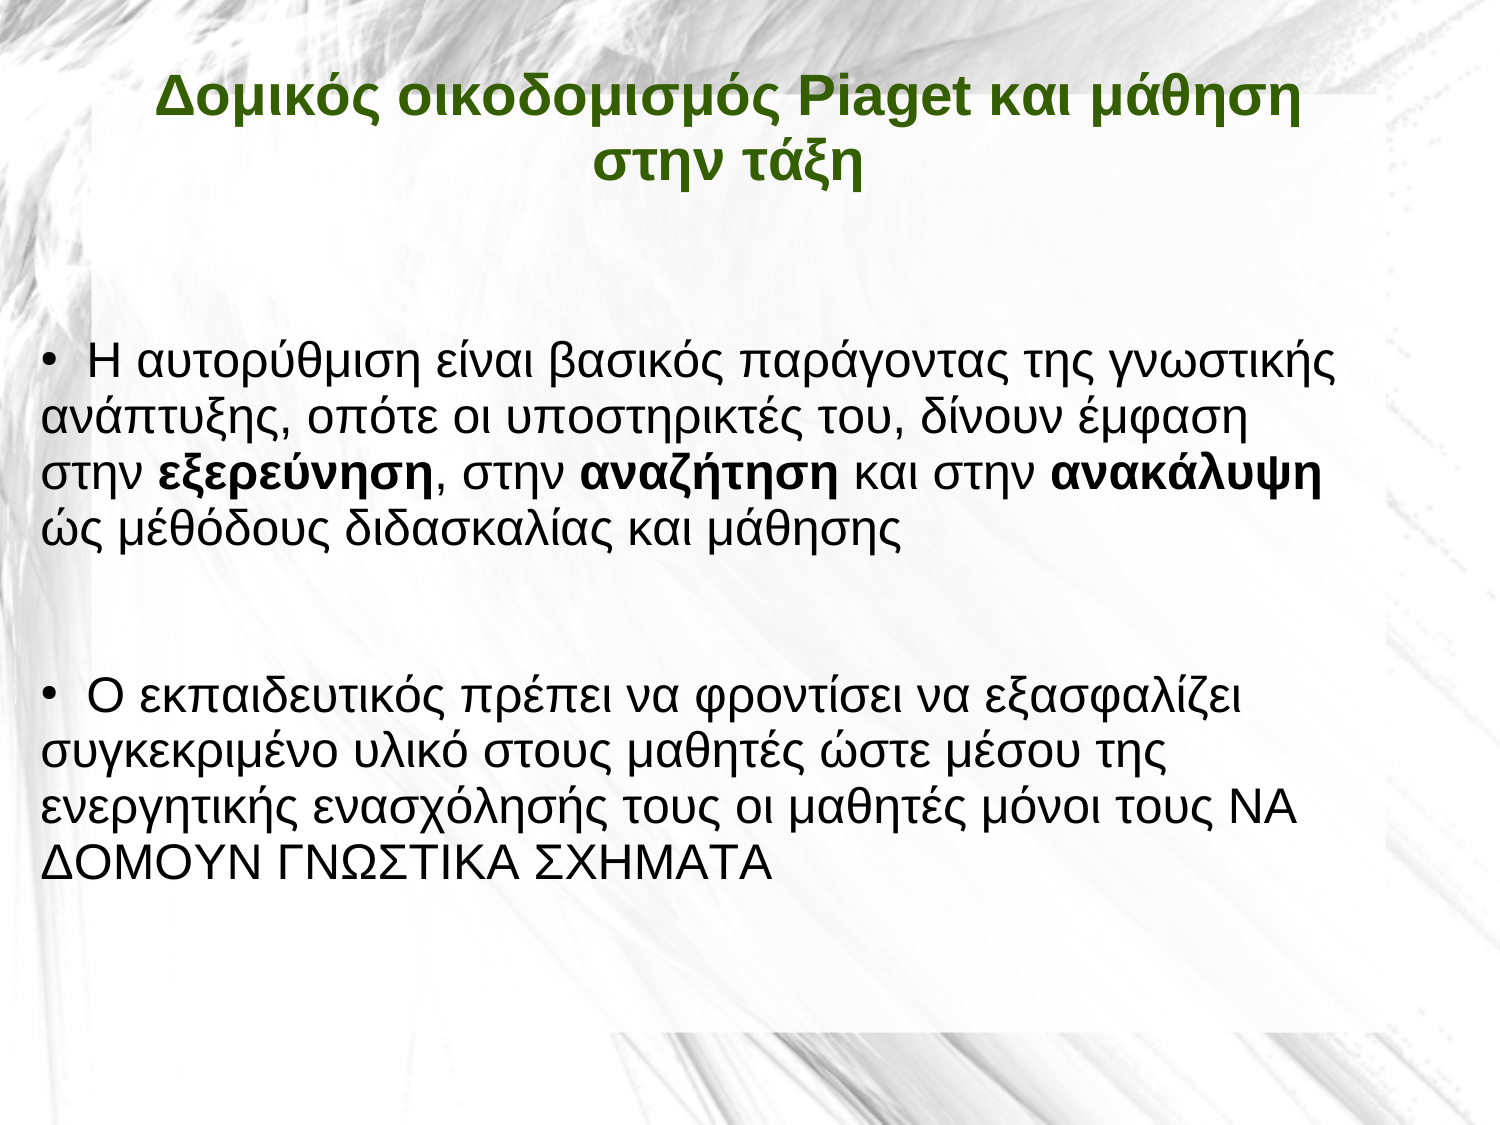

# Δομικός οικοδομισμός Piaget και μάθηση στην τάξη
 Η αυτορύθμιση είναι βασικός παράγοντας της γνωστικής ανάπτυξης, οπότε οι υποστηρικτές του, δίνουν έμφαση στην εξερεύνηση, στην αναζήτηση και στην ανακάλυψη ώς μέθόδους διδασκαλίας και μάθησης
 Ο εκπαιδευτικός πρέπει να φροντίσει να εξασφαλίζει συγκεκριμένο υλικό στους μαθητές ώστε μέσου της ενεργητικής ενασχόλησής τους οι μαθητές μόνοι τους ΝΑ ΔΟΜΟΥΝ ΓΝΩΣΤΙΚΑ ΣΧΗΜΑΤΑ